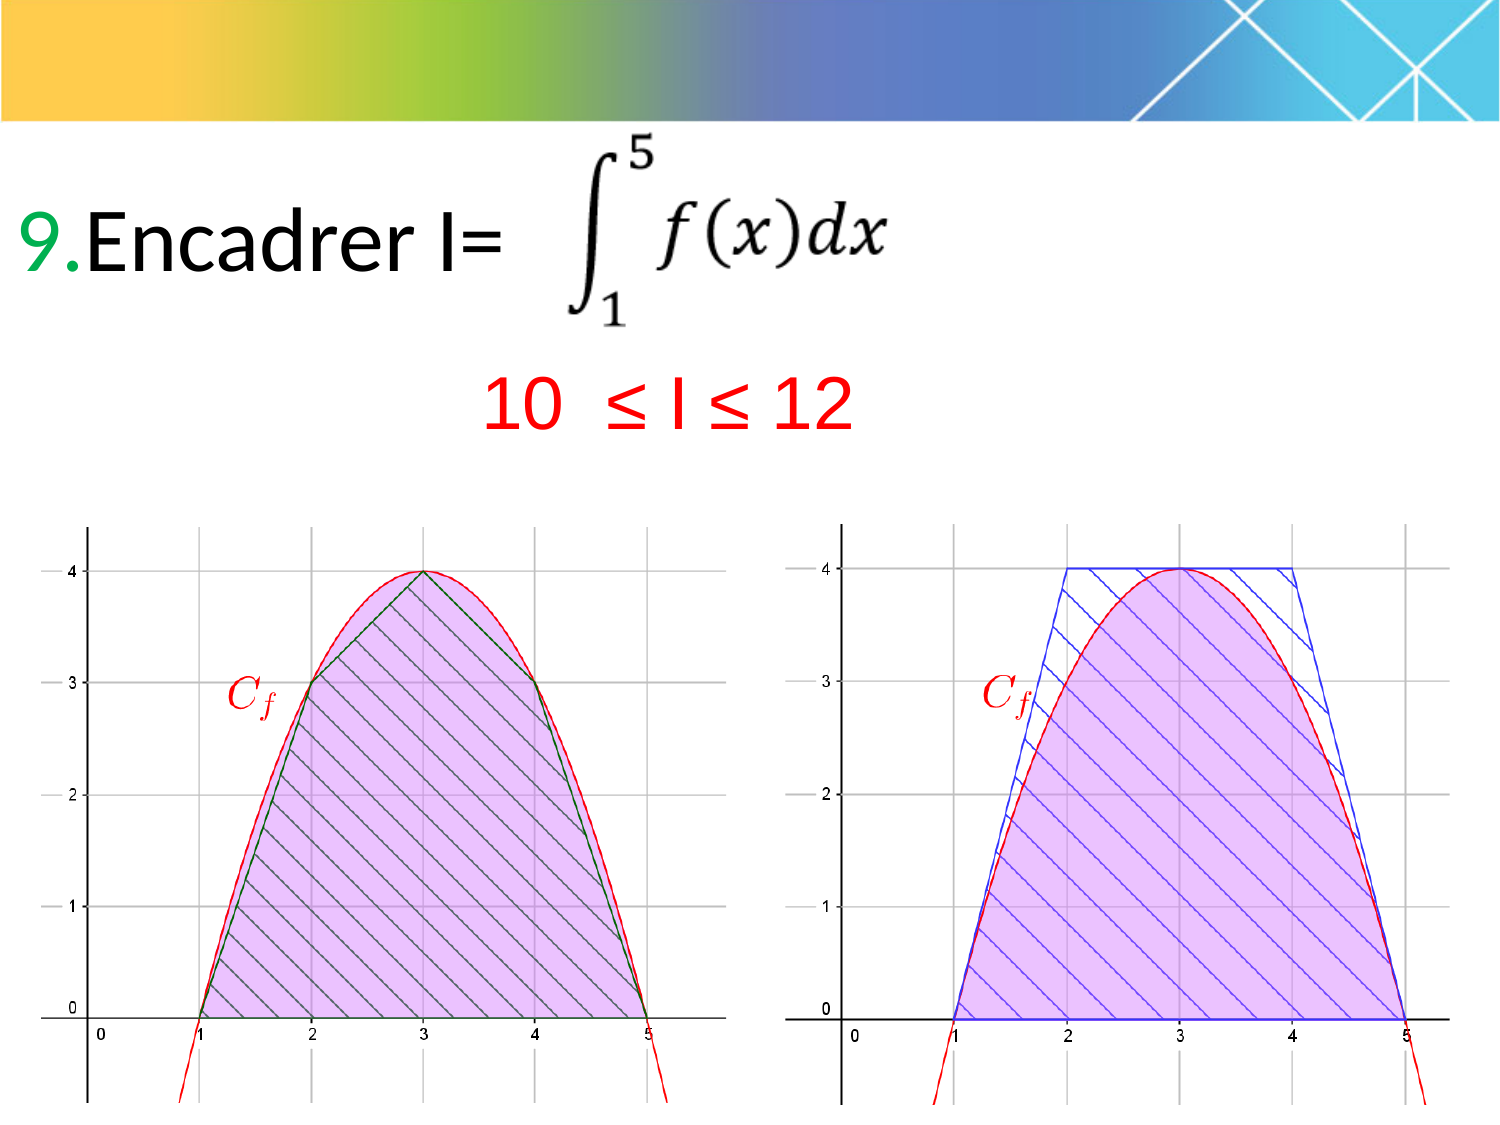

# Encadrer I=
10 ≤ I ≤ 12